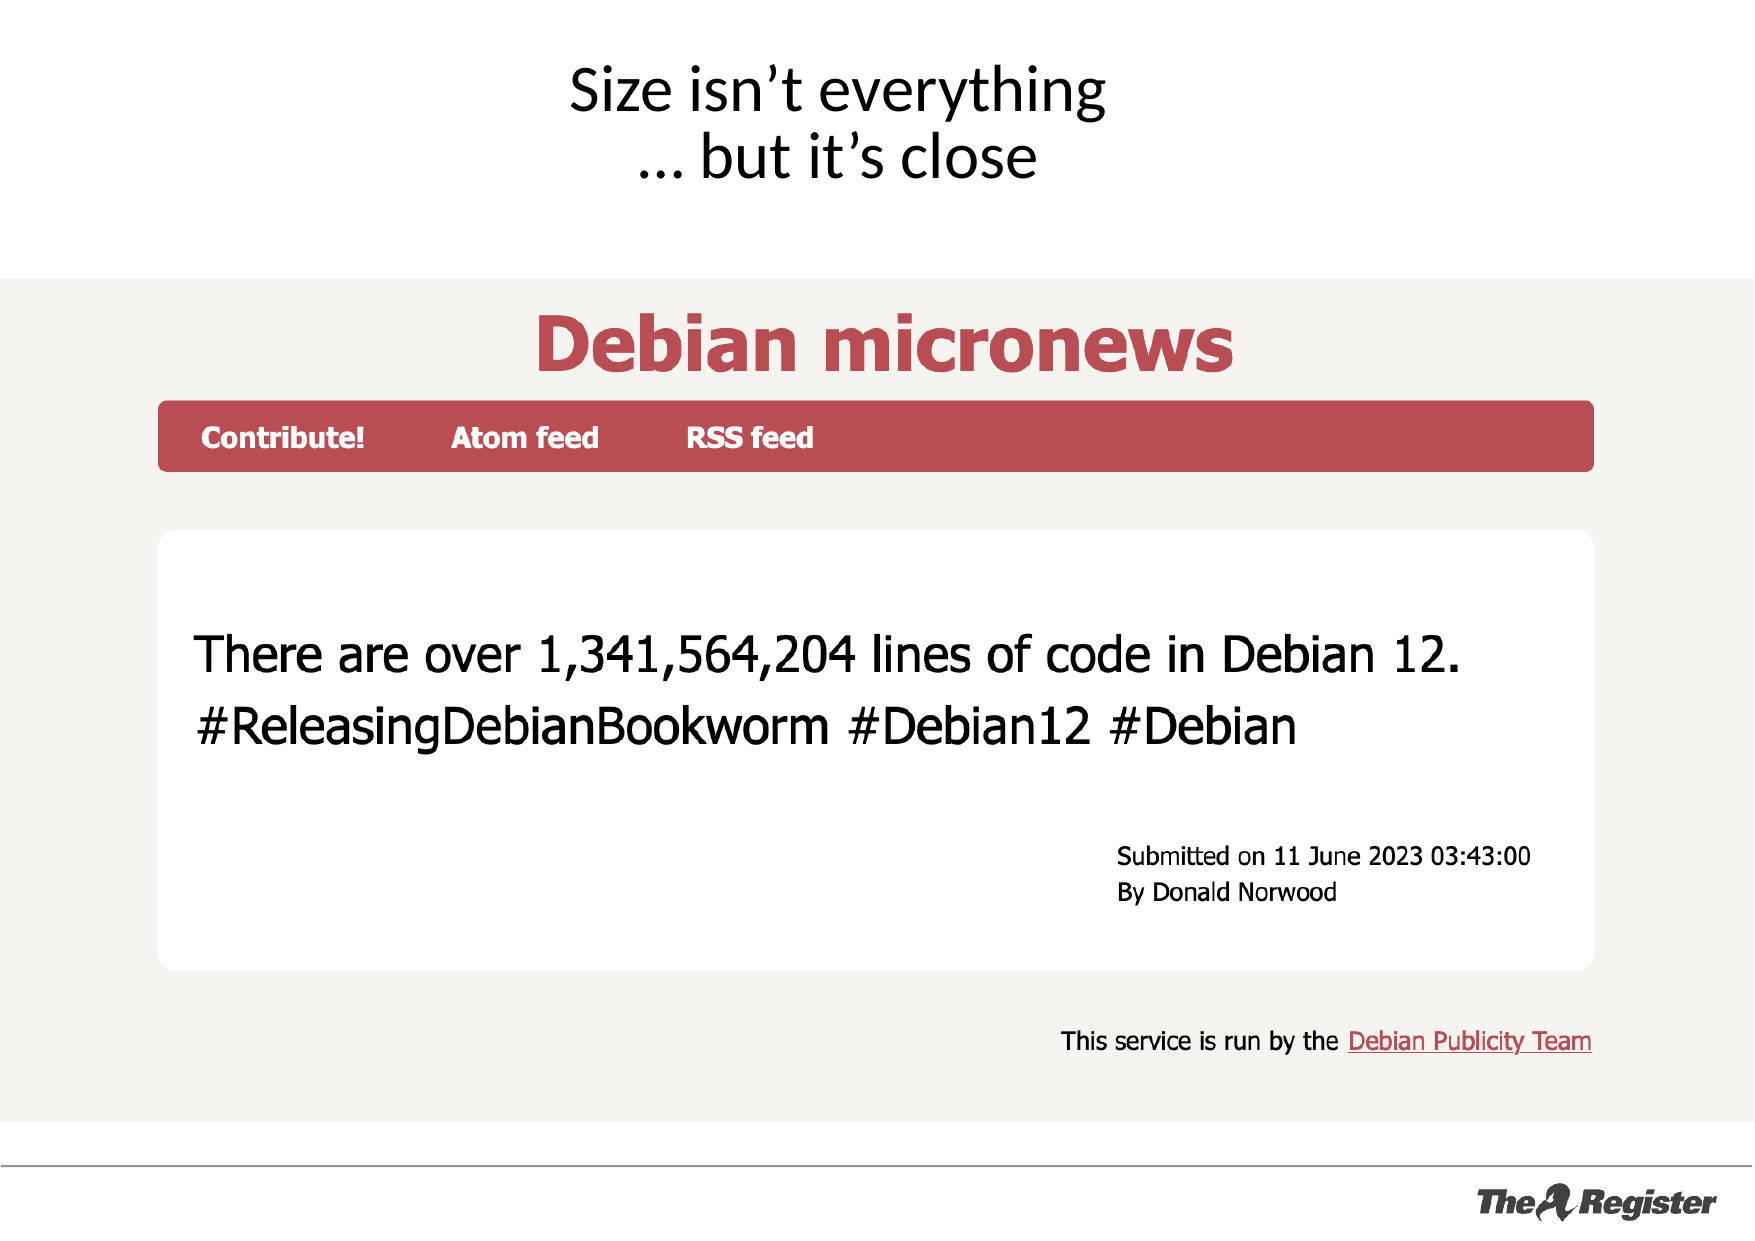

# Size isn’t everything … but it’s close